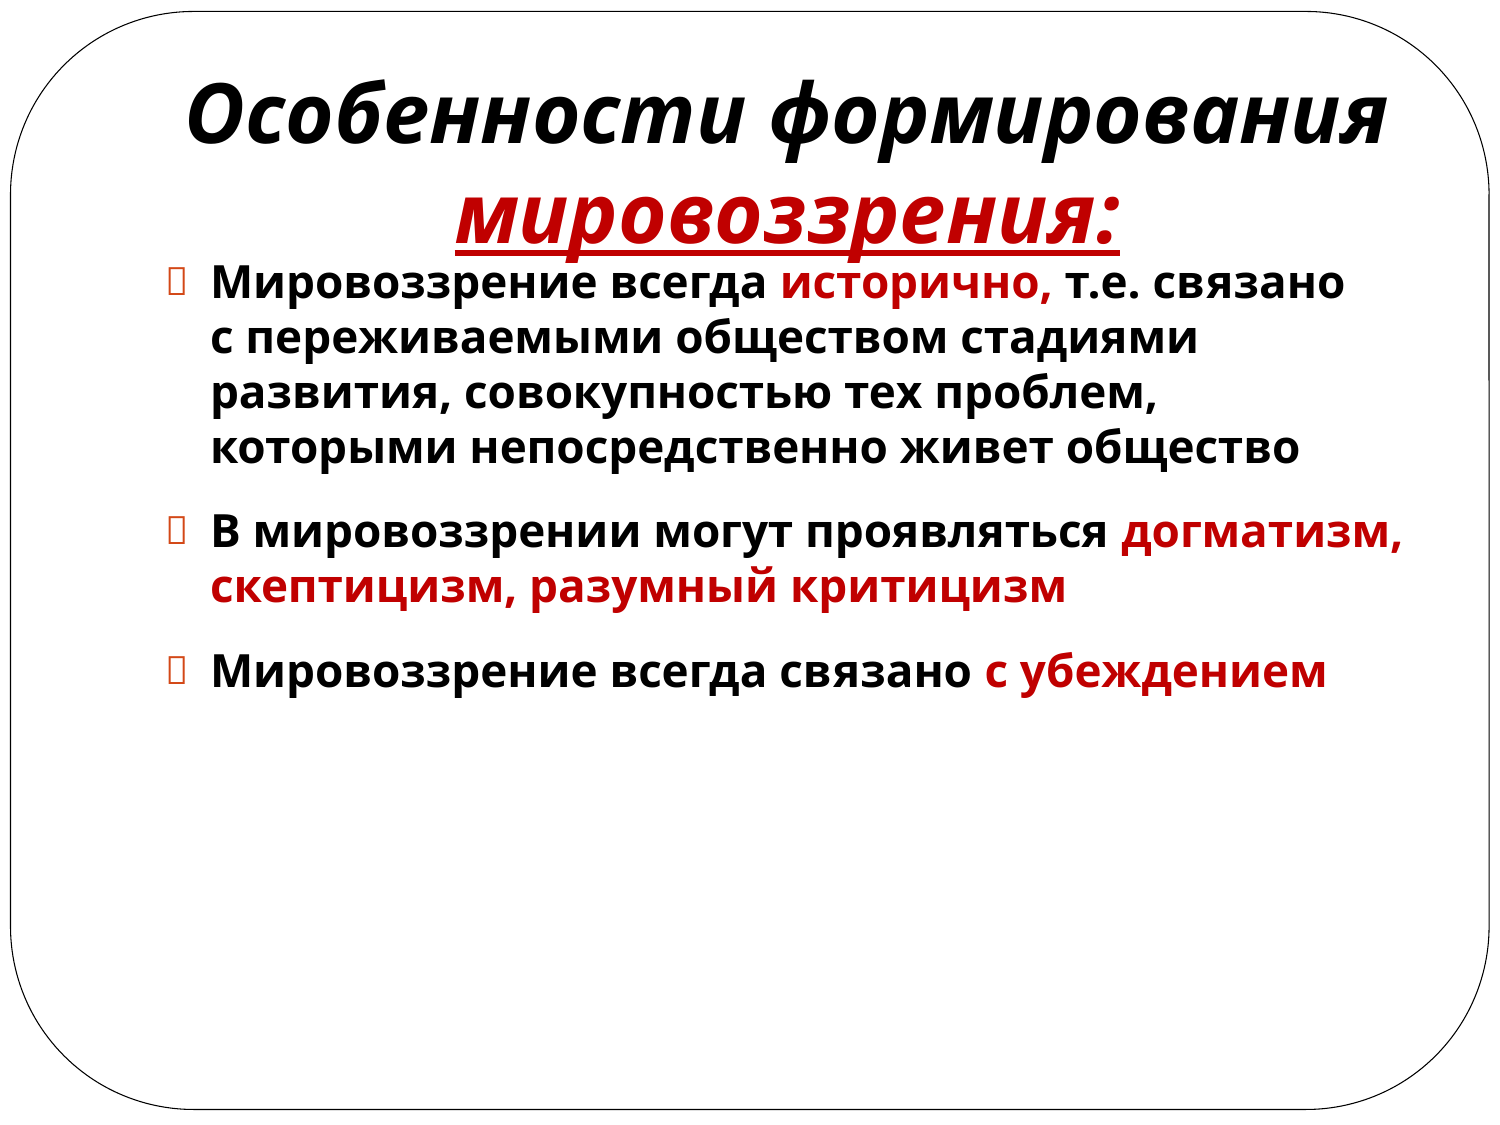

# Особенности формирования мировоззрения:
Мировоззрение всегда исторично, т.е. связано с переживаемыми обществом стадиями развития, совокупностью тех проблем, которыми непосредственно живет общество
В мировоззрении могут проявляться догматизм, скептицизм, разумный критицизм
Мировоззрение всегда связано с убеждением